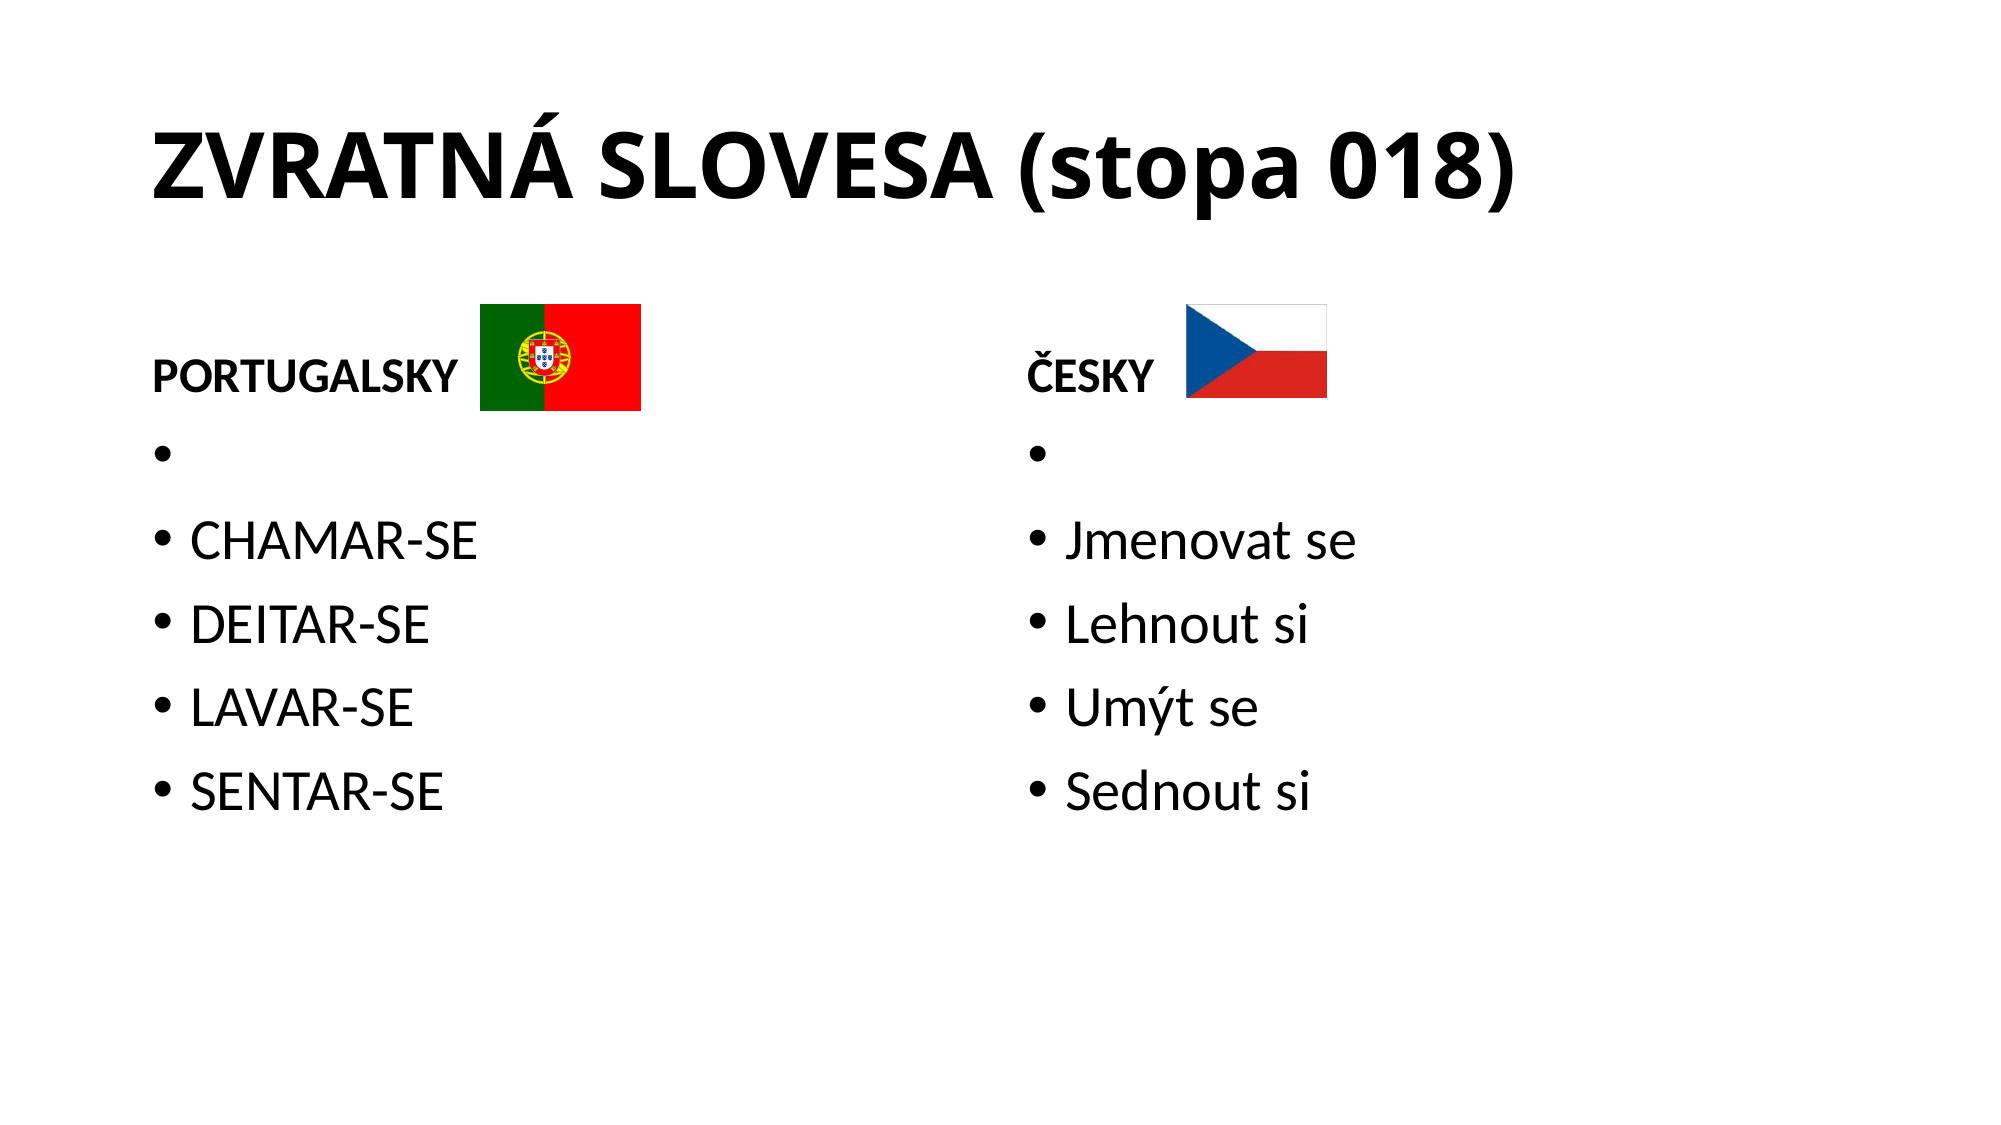

# ZVRATNÁ SLOVESA (stopa 018)
PORTUGALSKY
ČESKY
CHAMAR-SE
DEITAR-SE
LAVAR-SE
SENTAR-SE
Jmenovat se
Lehnout si
Umýt se
Sednout si